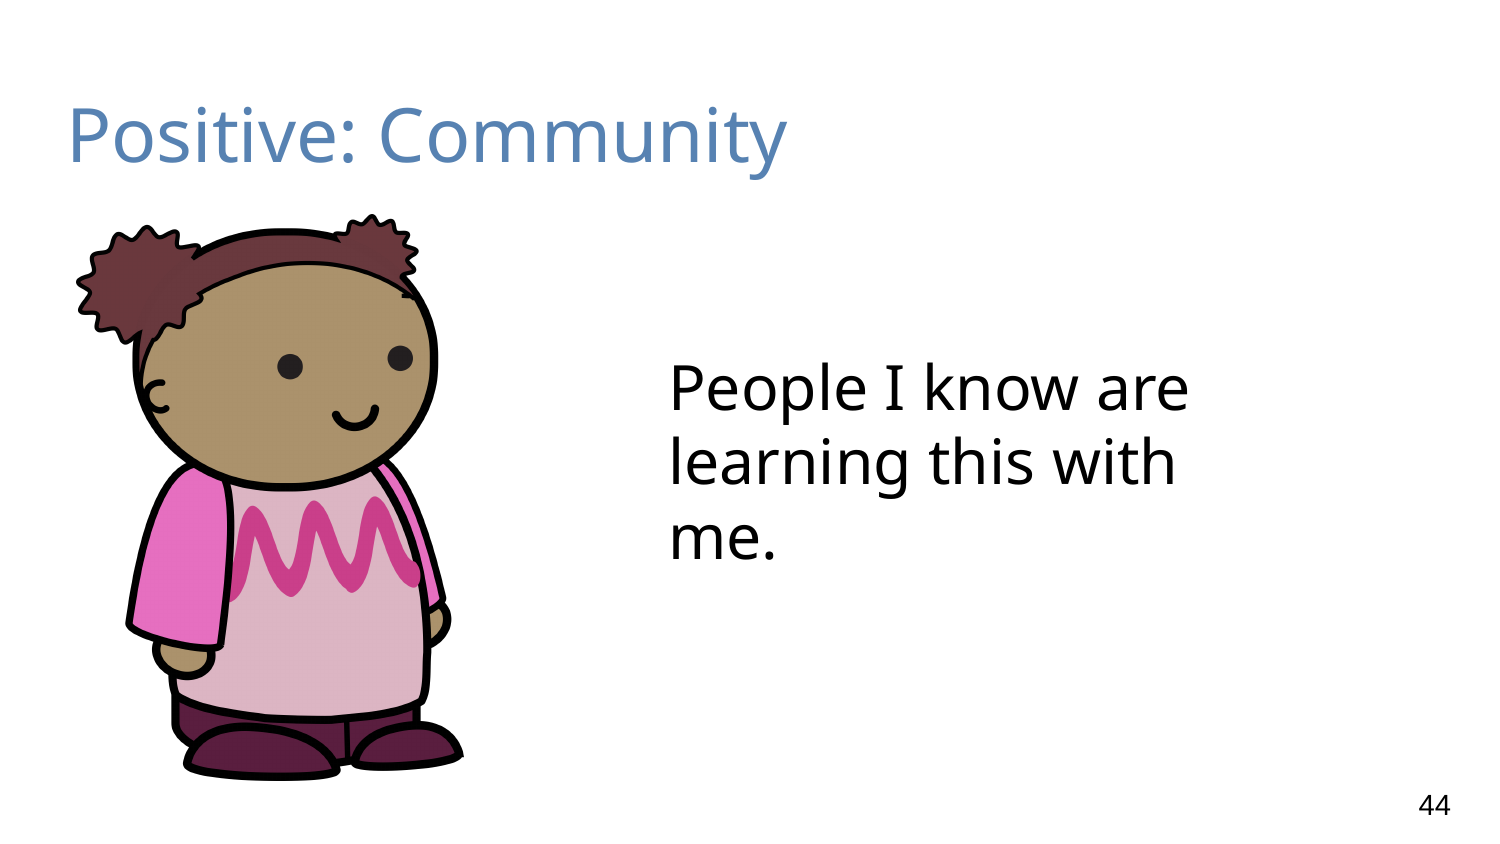

# Positive: Community
People I know are learning this with me.